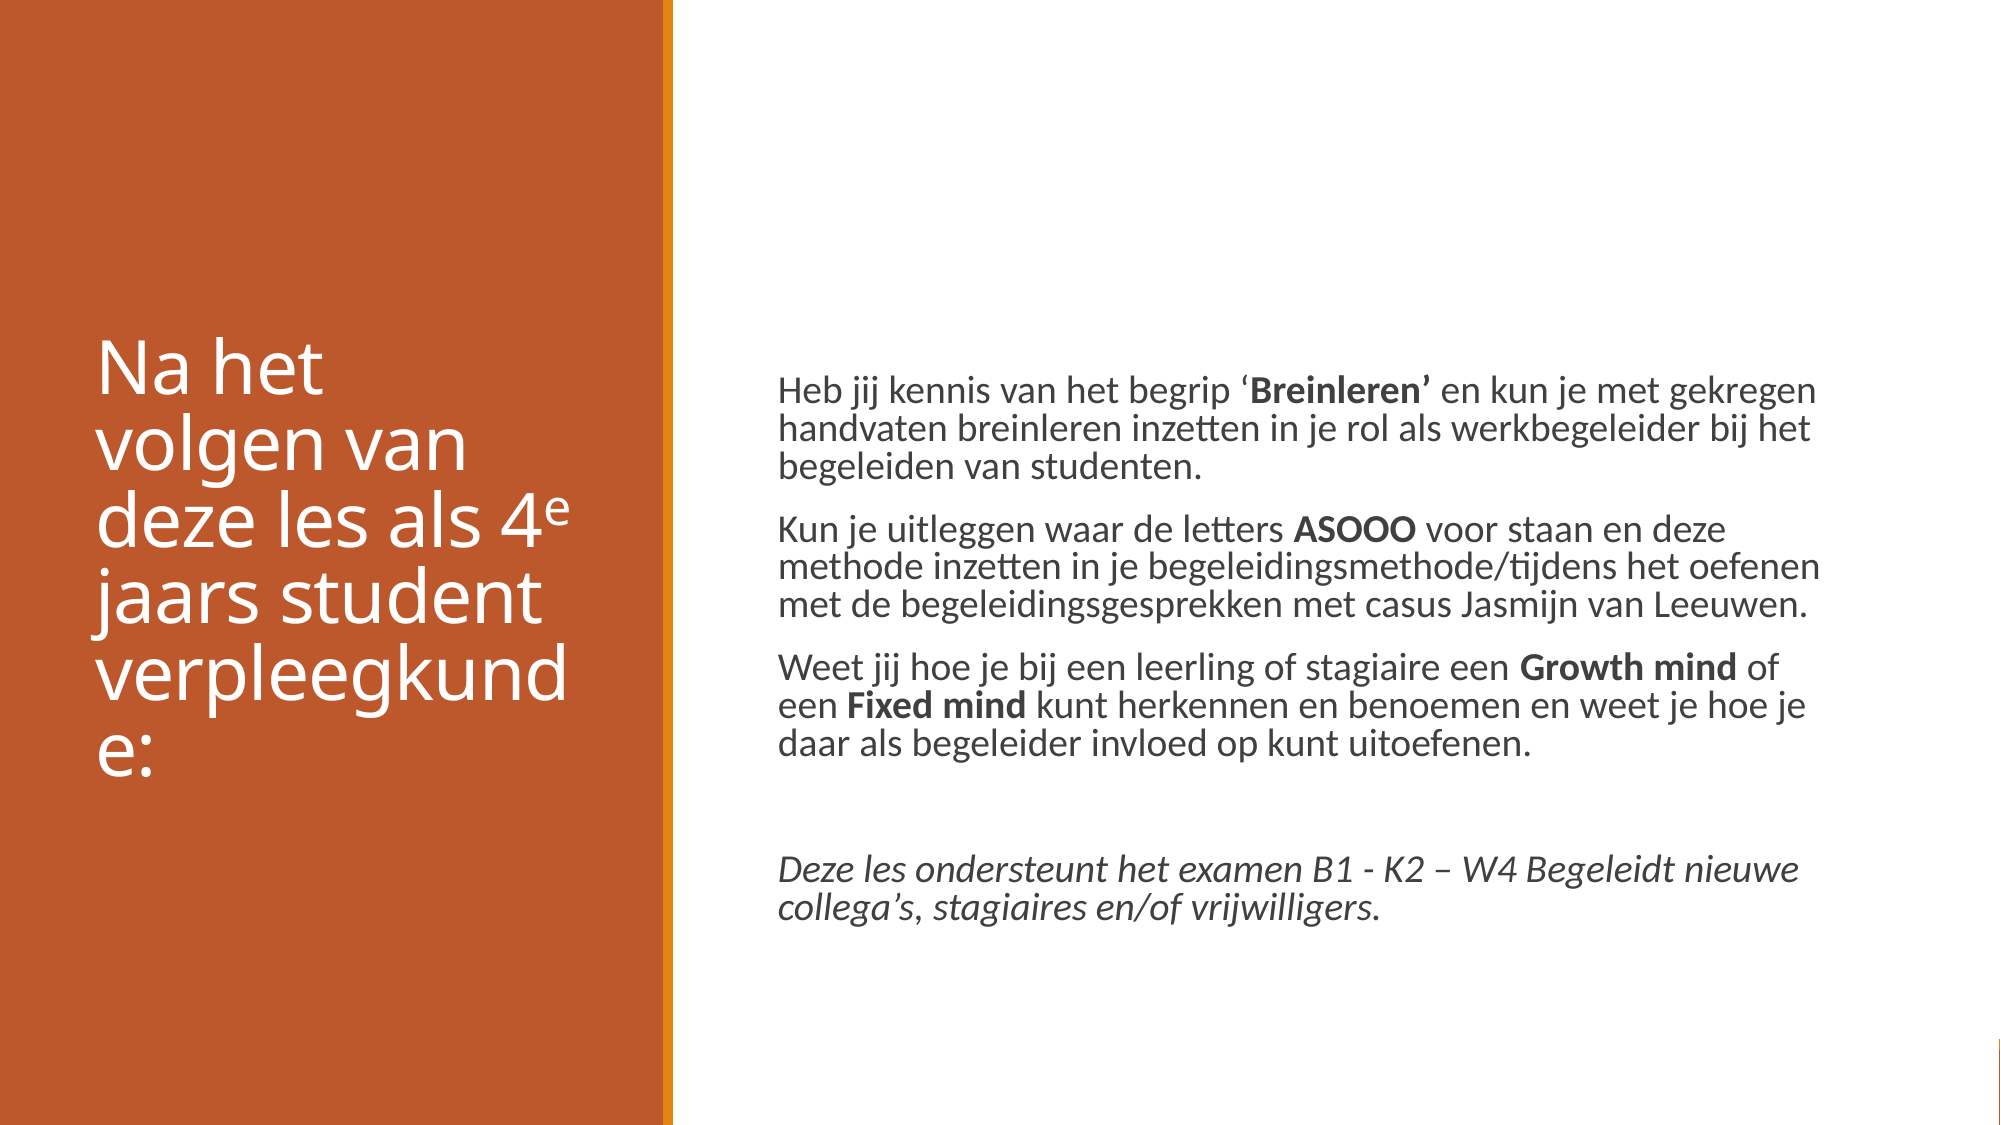

# Na het volgen van deze les als 4e jaars student verpleegkunde:
Heb jij kennis van het begrip ‘Breinleren’ en kun je met gekregen handvaten breinleren inzetten in je rol als werkbegeleider bij het begeleiden van studenten.
Kun je uitleggen waar de letters ASOOO voor staan en deze methode inzetten in je begeleidingsmethode/tijdens het oefenen met de begeleidingsgesprekken met casus Jasmijn van Leeuwen.
Weet jij hoe je bij een leerling of stagiaire een Growth mind of een Fixed mind kunt herkennen en benoemen en weet je hoe je daar als begeleider invloed op kunt uitoefenen.
Deze les ondersteunt het examen B1 - K2 – W4 Begeleidt nieuwe collega’s, stagiaires en/of vrijwilligers.